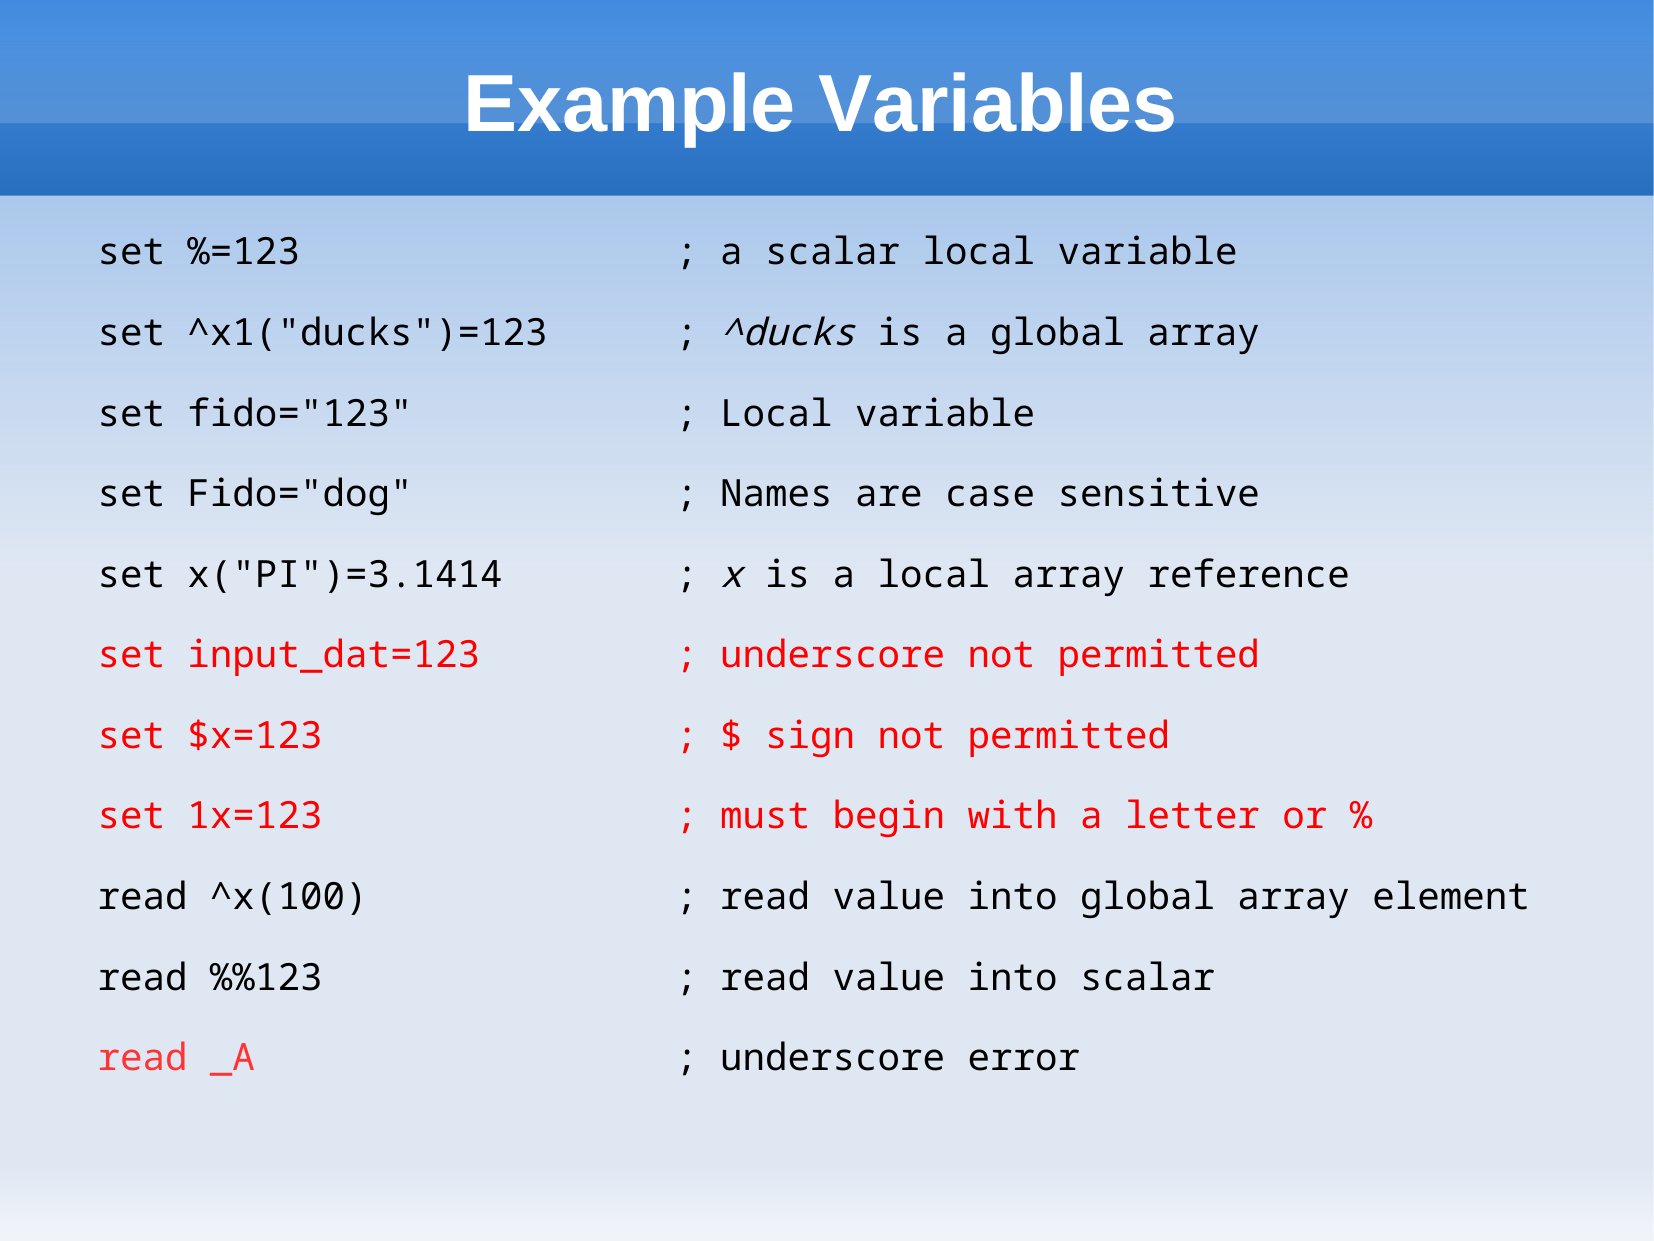

# Example Variables
 set %=123					; a scalar local variable
 set ^x1("ducks")=123		; ^ducks is a global array
 set fido="123"				; Local variable
 set Fido="dog"				; Names are case sensitive
 set x("PI")=3.1414			; x is a local array reference
 set input_dat=123			; underscore not permitted
 set $x=123					; $ sign not permitted
 set 1x=123					; must begin with a letter or %
 read ^x(100)					; read value into global array element
 read %%123					; read value into scalar
 read _A						; underscore error